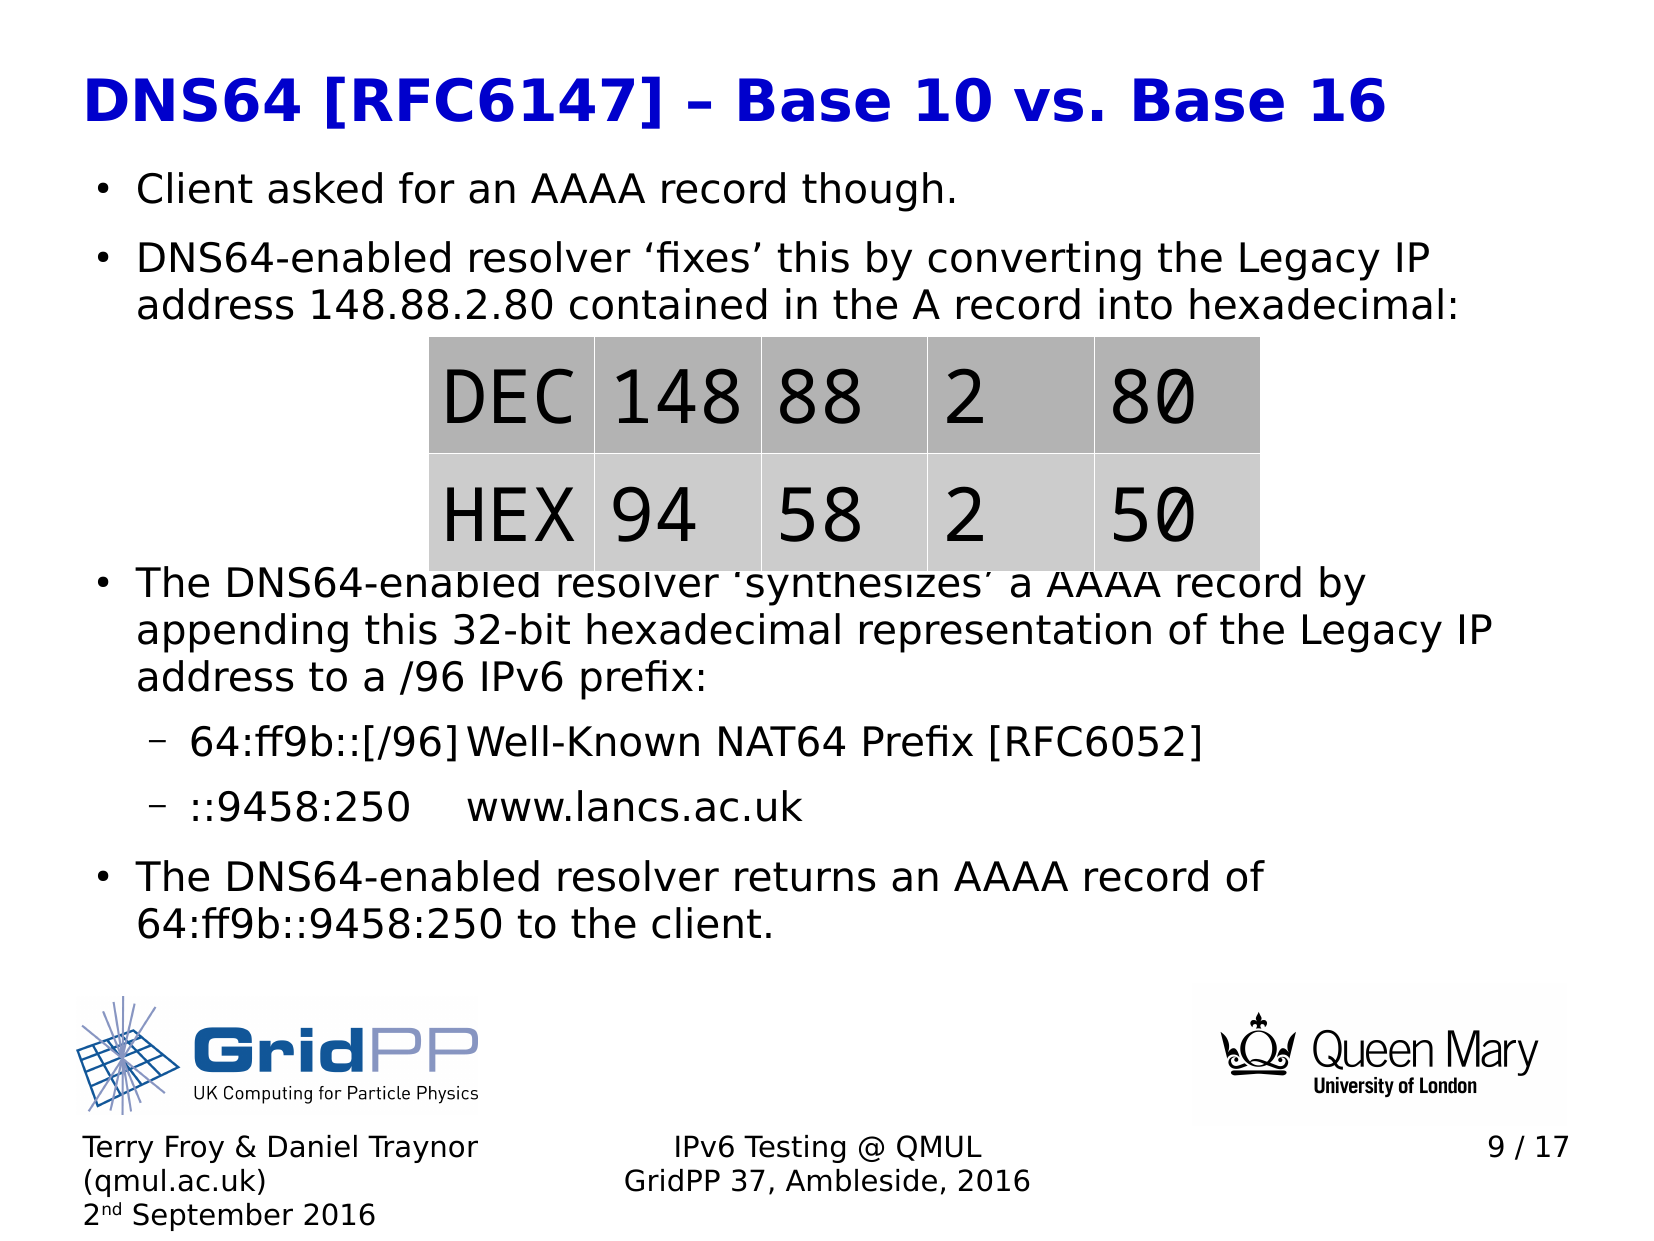

# DNS64 [RFC6147] – Base 10 vs. Base 16
Client asked for an AAAA record though.
DNS64-enabled resolver ‘fixes’ this by converting the Legacy IP address 148.88.2.80 contained in the A record into hexadecimal:
The DNS64-enabled resolver ‘synthesizes’ a AAAA record by appending this 32-bit hexadecimal representation of the Legacy IP address to a /96 IPv6 prefix:
64:ff9b::[/96]		Well-Known NAT64 Prefix [RFC6052]
::9458:250			www.lancs.ac.uk
The DNS64-enabled resolver returns an AAAA record of 64:ff9b::9458:250 to the client.
| DEC | 148 | 88 | 2 | 80 |
| --- | --- | --- | --- | --- |
| HEX | 94 | 58 | 2 | 50 |
9